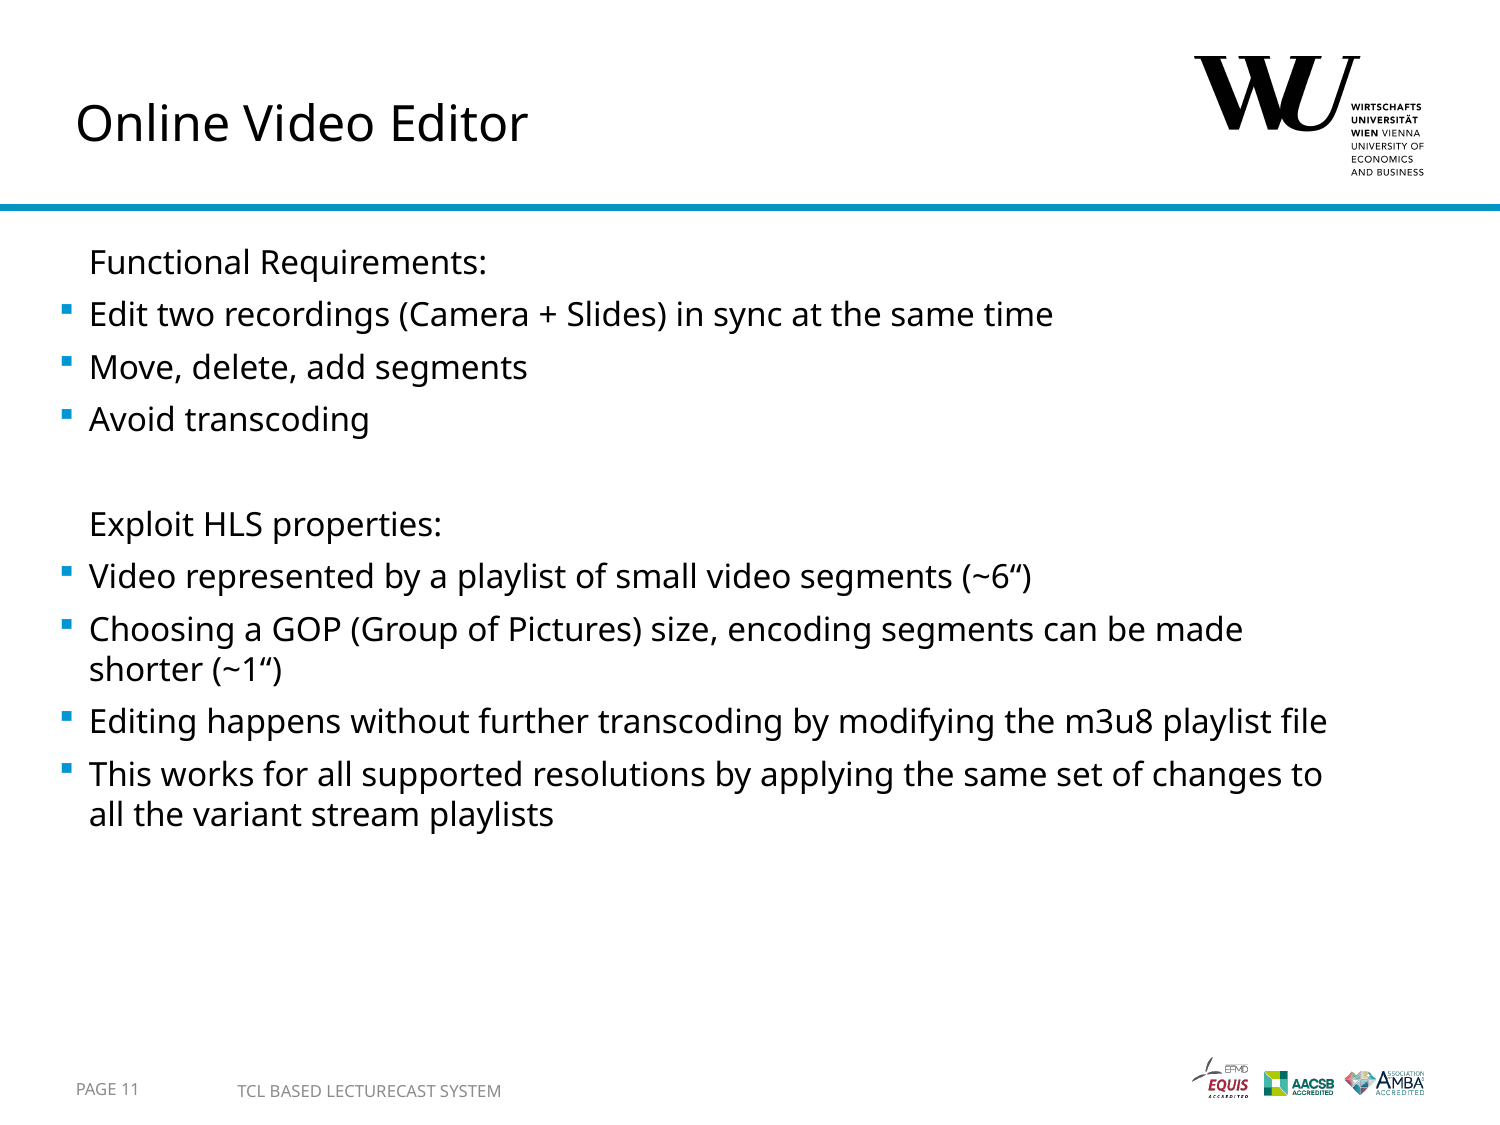

Online Video Editor
# Functional Requirements:
Edit two recordings (Camera + Slides) in sync at the same time
Move, delete, add segments
Avoid transcoding
Exploit HLS properties:
Video represented by a playlist of small video segments (~6“)
Choosing a GOP (Group of Pictures) size, encoding segments can be made shorter (~1“)
Editing happens without further transcoding by modifying the m3u8 playlist file
This works for all supported resolutions by applying the same set of changes to all the variant stream playlists
Page
Tcl based lecturecast system